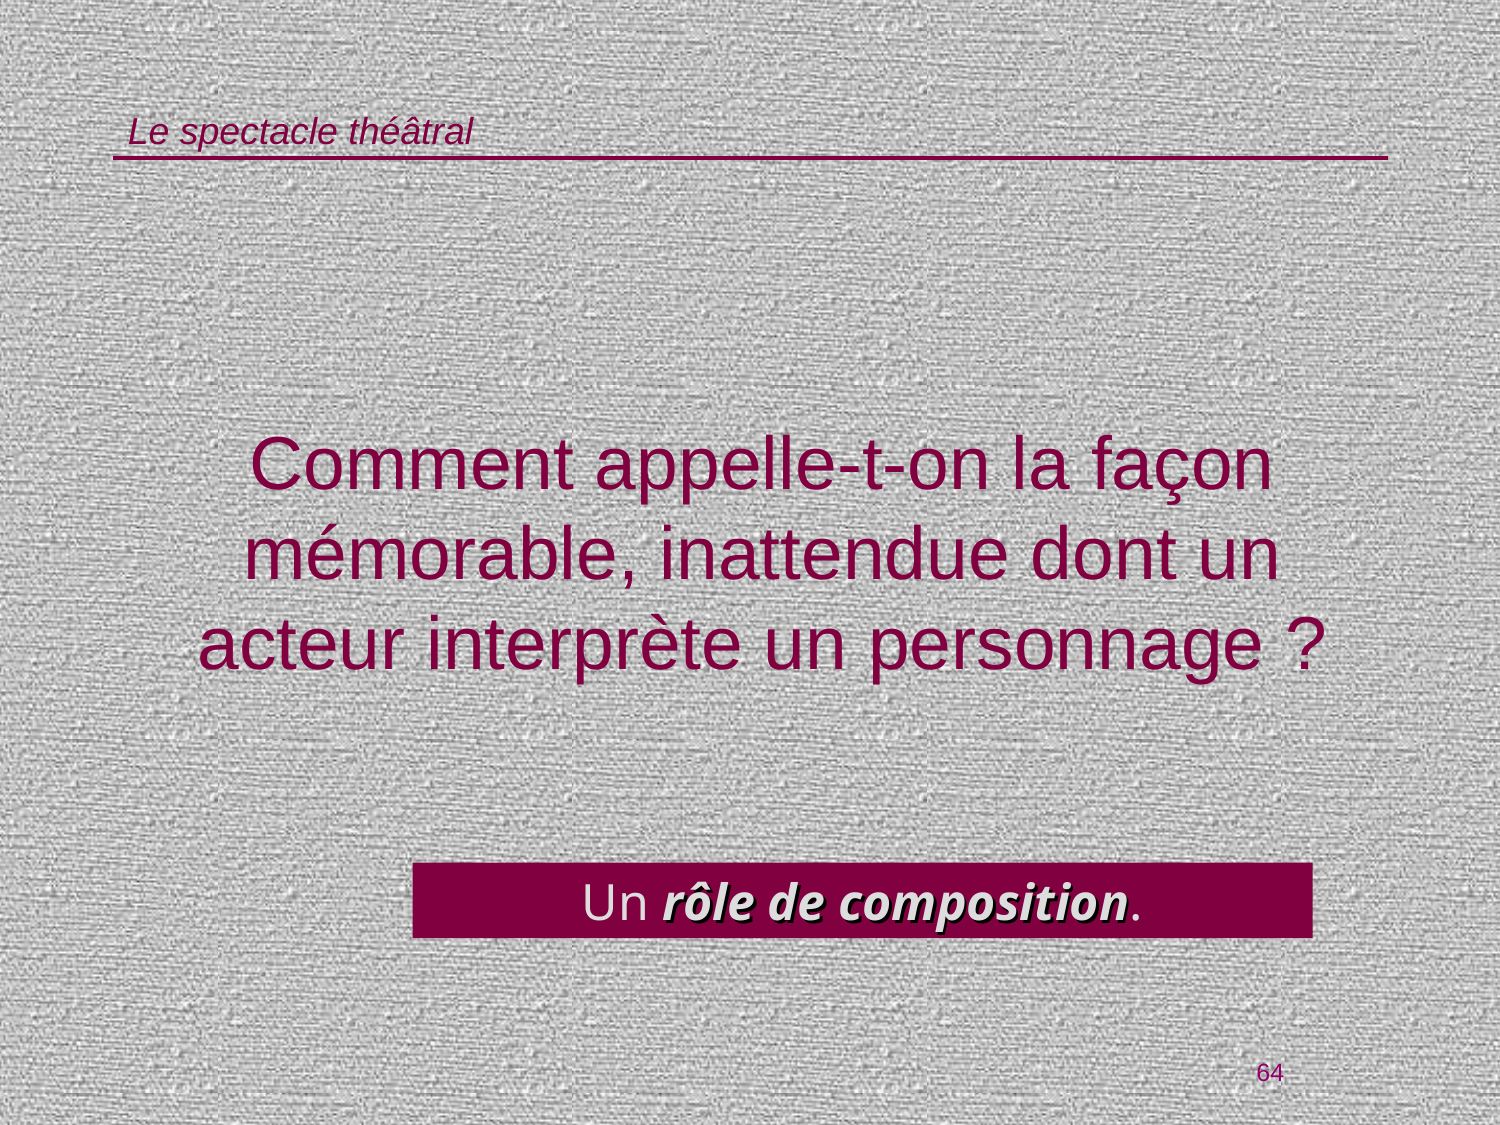

Comment appelle-t-on la façon mémorable, inattendue dont un acteur interprète un personnage ?
Un rôle de composition.
64